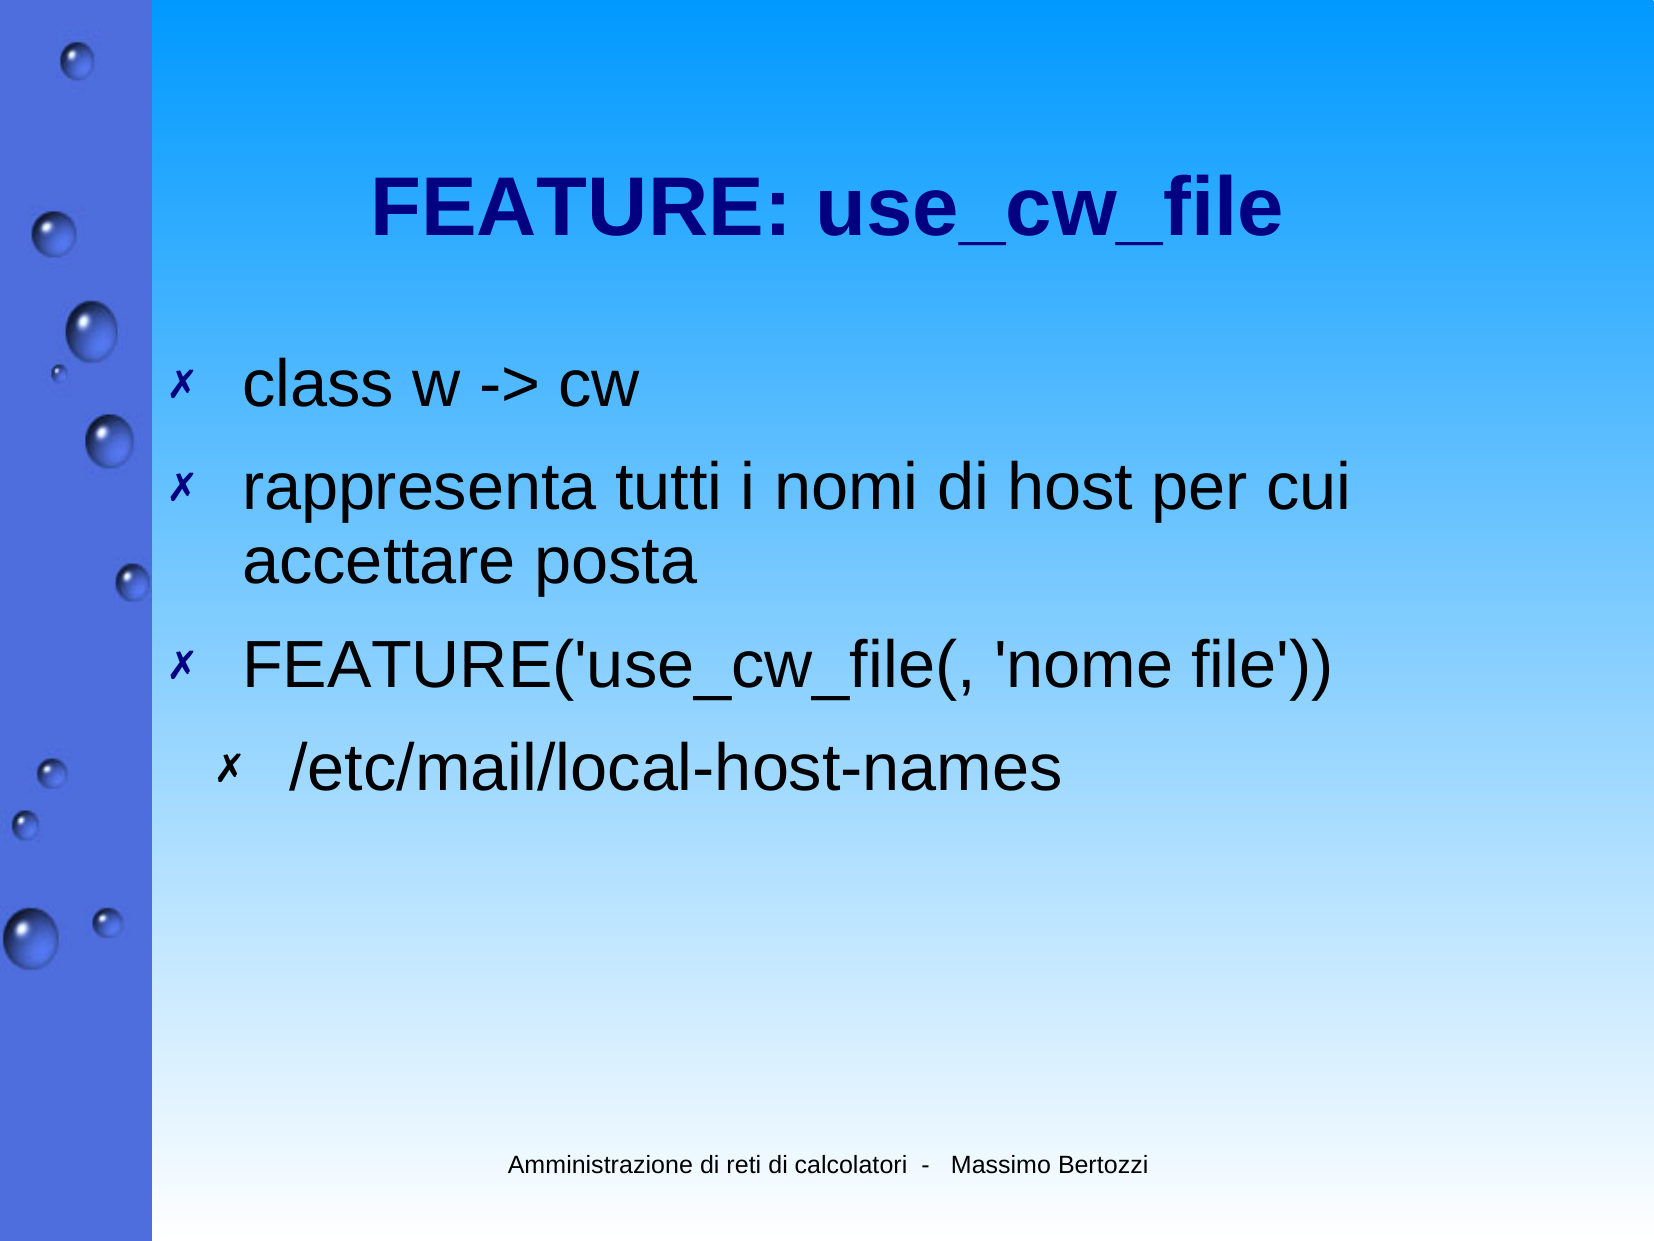

# FEATURE: use_cw_file
class w -> cw
rappresenta tutti i nomi di host per cui accettare posta
FEATURE('use_cw_file(, 'nome file'))
/etc/mail/local-host-names